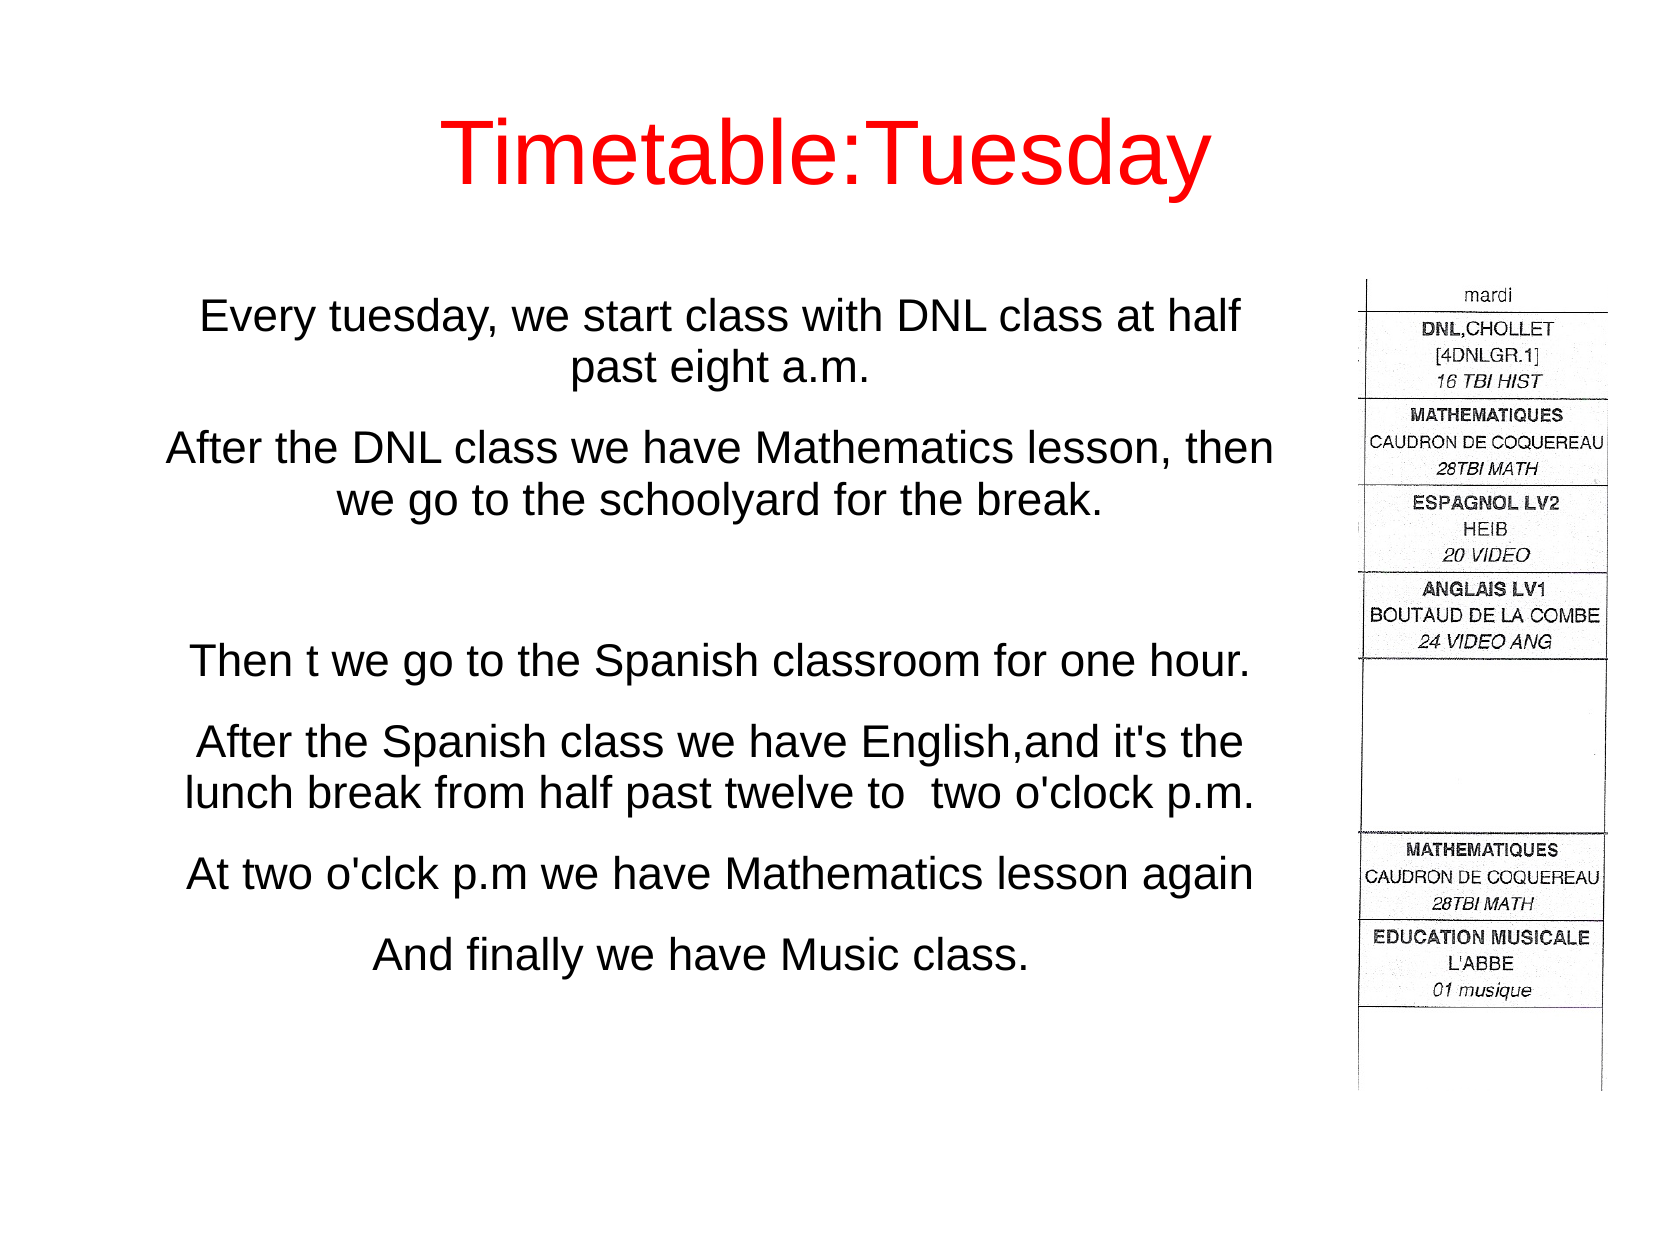

# Timetable:Tuesday
Every tuesday, we start class with DNL class at half past eight a.m.
After the DNL class we have Mathematics lesson, then we go to the schoolyard for the break.
Then t we go to the Spanish classroom for one hour.
After the Spanish class we have English,and it's the lunch break from half past twelve to two o'clock p.m.
At two o'clck p.m we have Mathematics lesson again
And finally we have Music class.